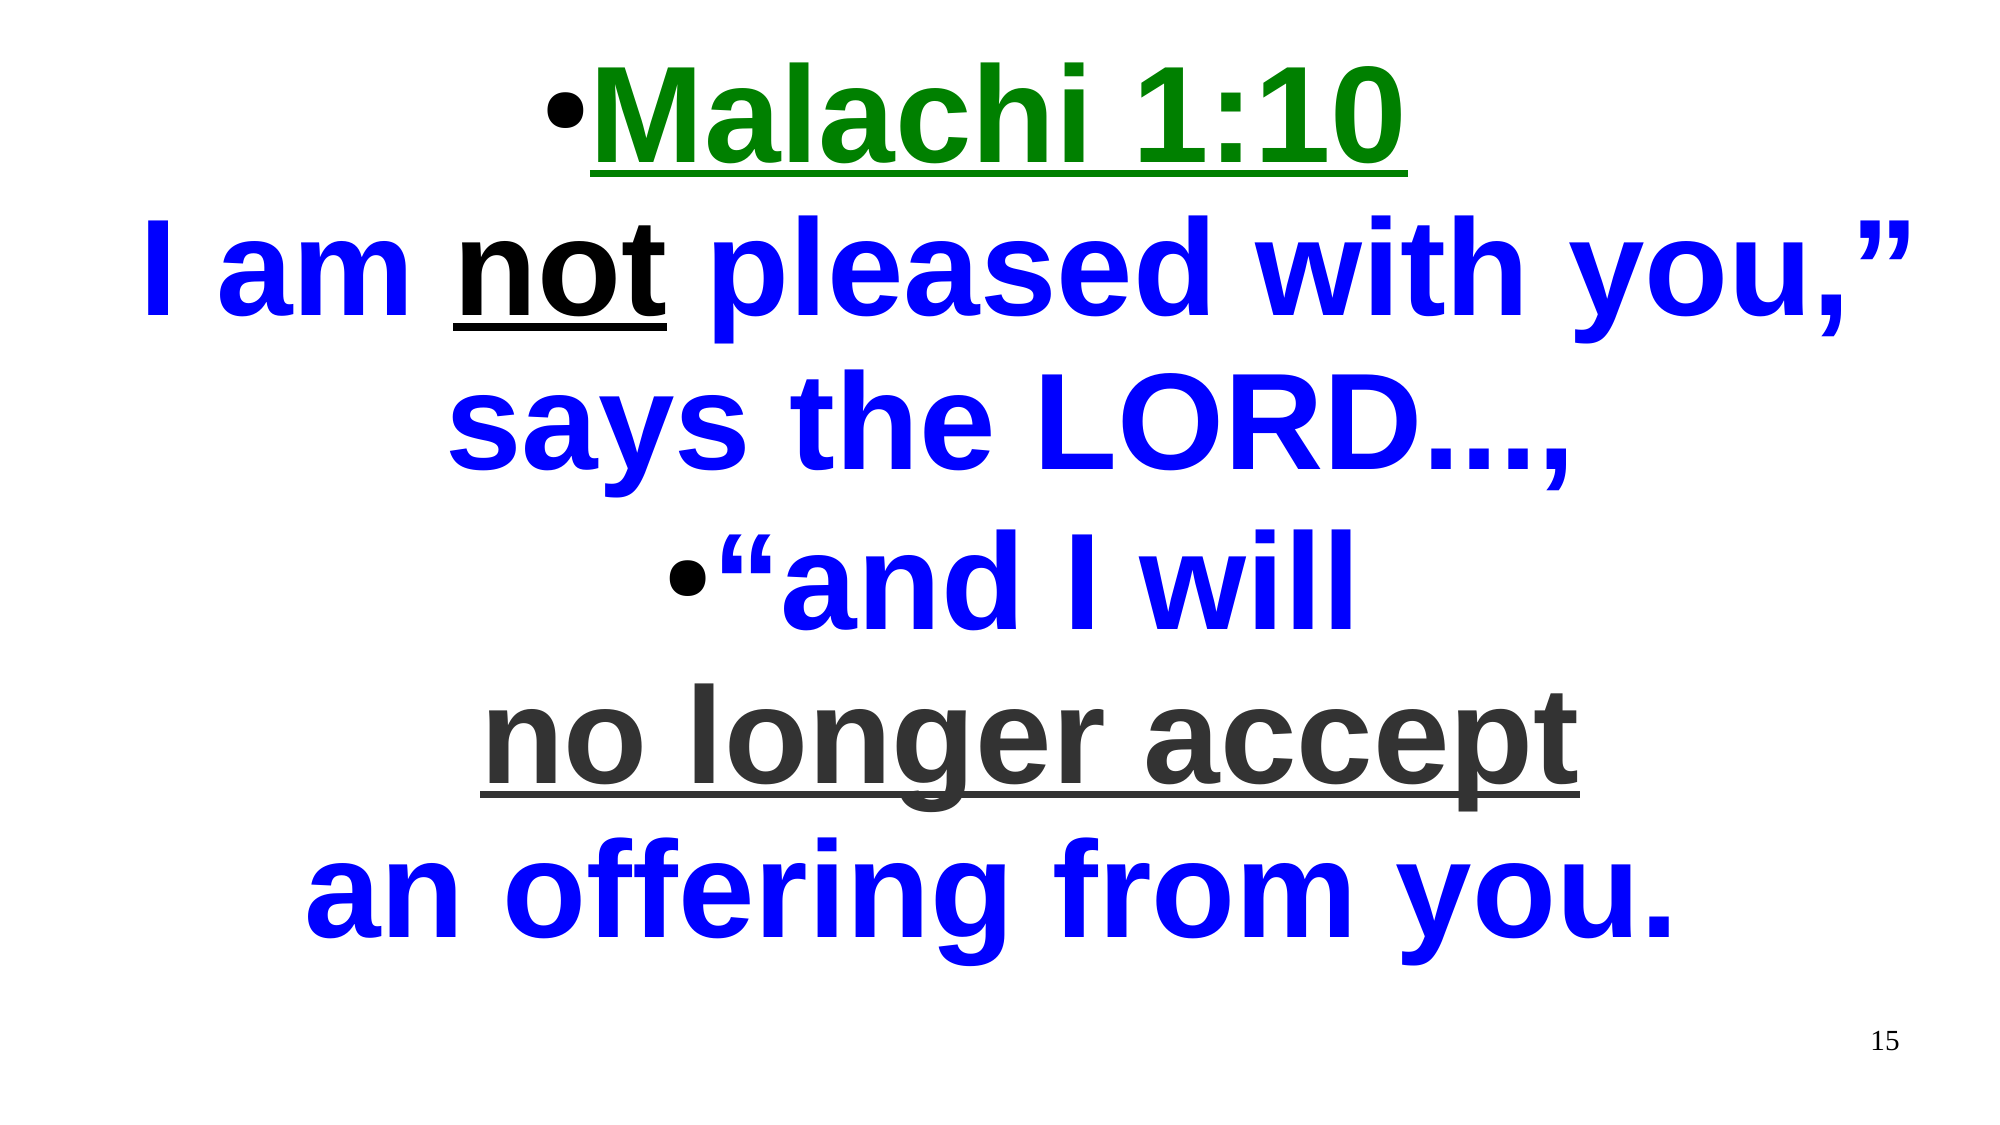

# Malachi 1:10  I am not pleased with you,” says the LORD...,
“and I will
 no longer accept
an offering from you.
15